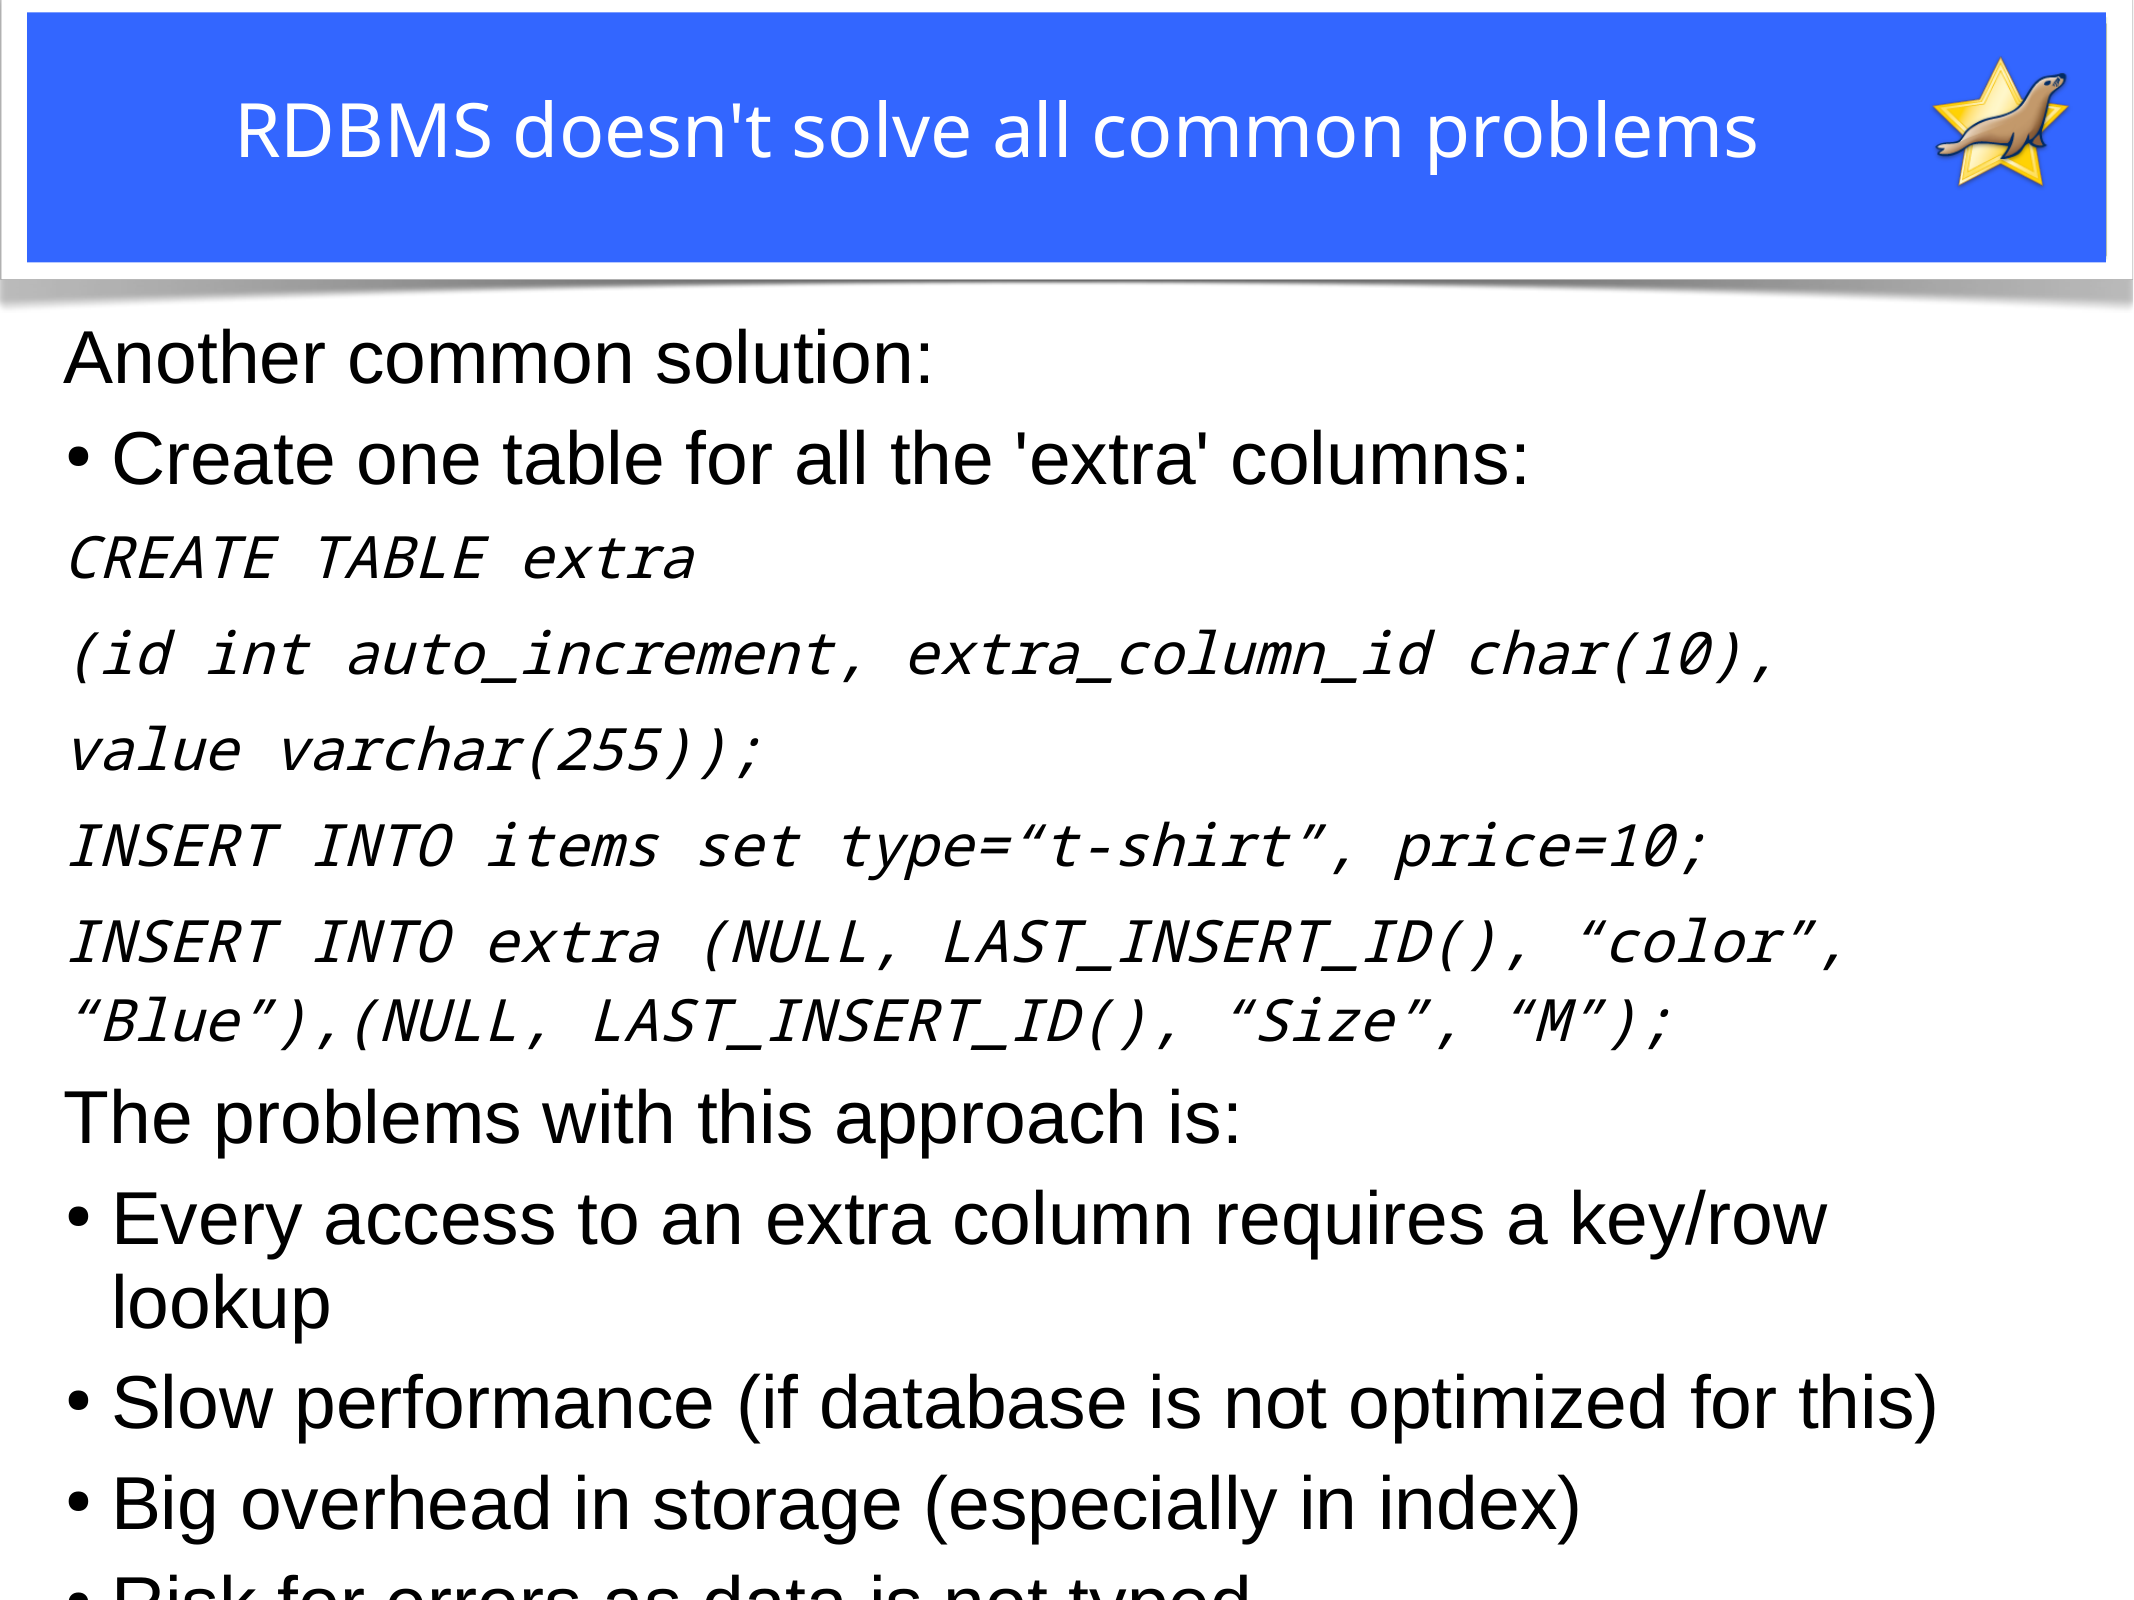

# RDBMS doesn't solve all common problems
Another common solution:
Create one table for all the 'extra' columns:
CREATE TABLE extra
(id int auto_increment, extra_column_id char(10),
value varchar(255));
INSERT INTO items set type=“t-shirt”, price=10;
INSERT INTO extra (NULL, LAST_INSERT_ID(), “color”, “Blue”),(NULL, LAST_INSERT_ID(), “Size”, “M”);
The problems with this approach is:
Every access to an extra column requires a key/row lookup
Slow performance (if database is not optimized for this)
Big overhead in storage (especially in index)
Risk for errors as data is not typed